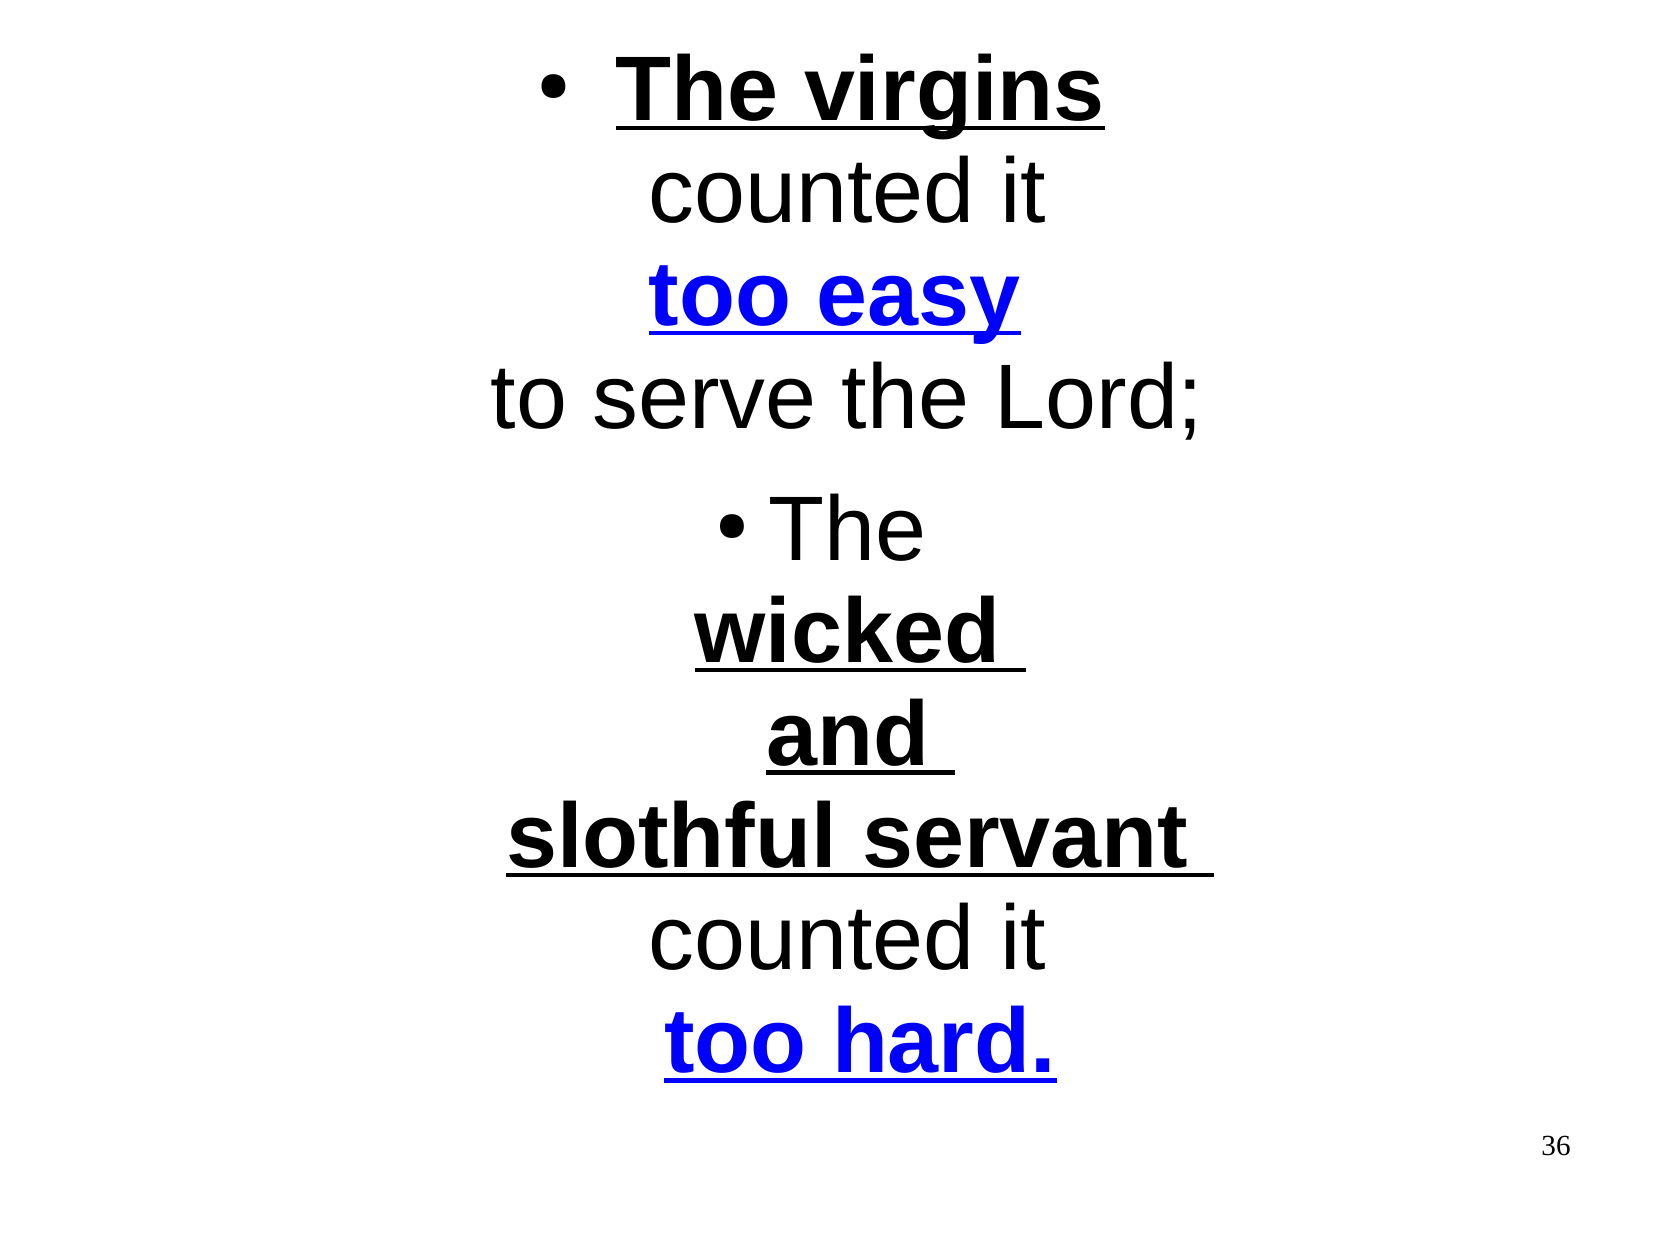

# The virgins counted it too easy to serve the Lord;
The
wicked
and
slothful servant
counted it
too hard.
36